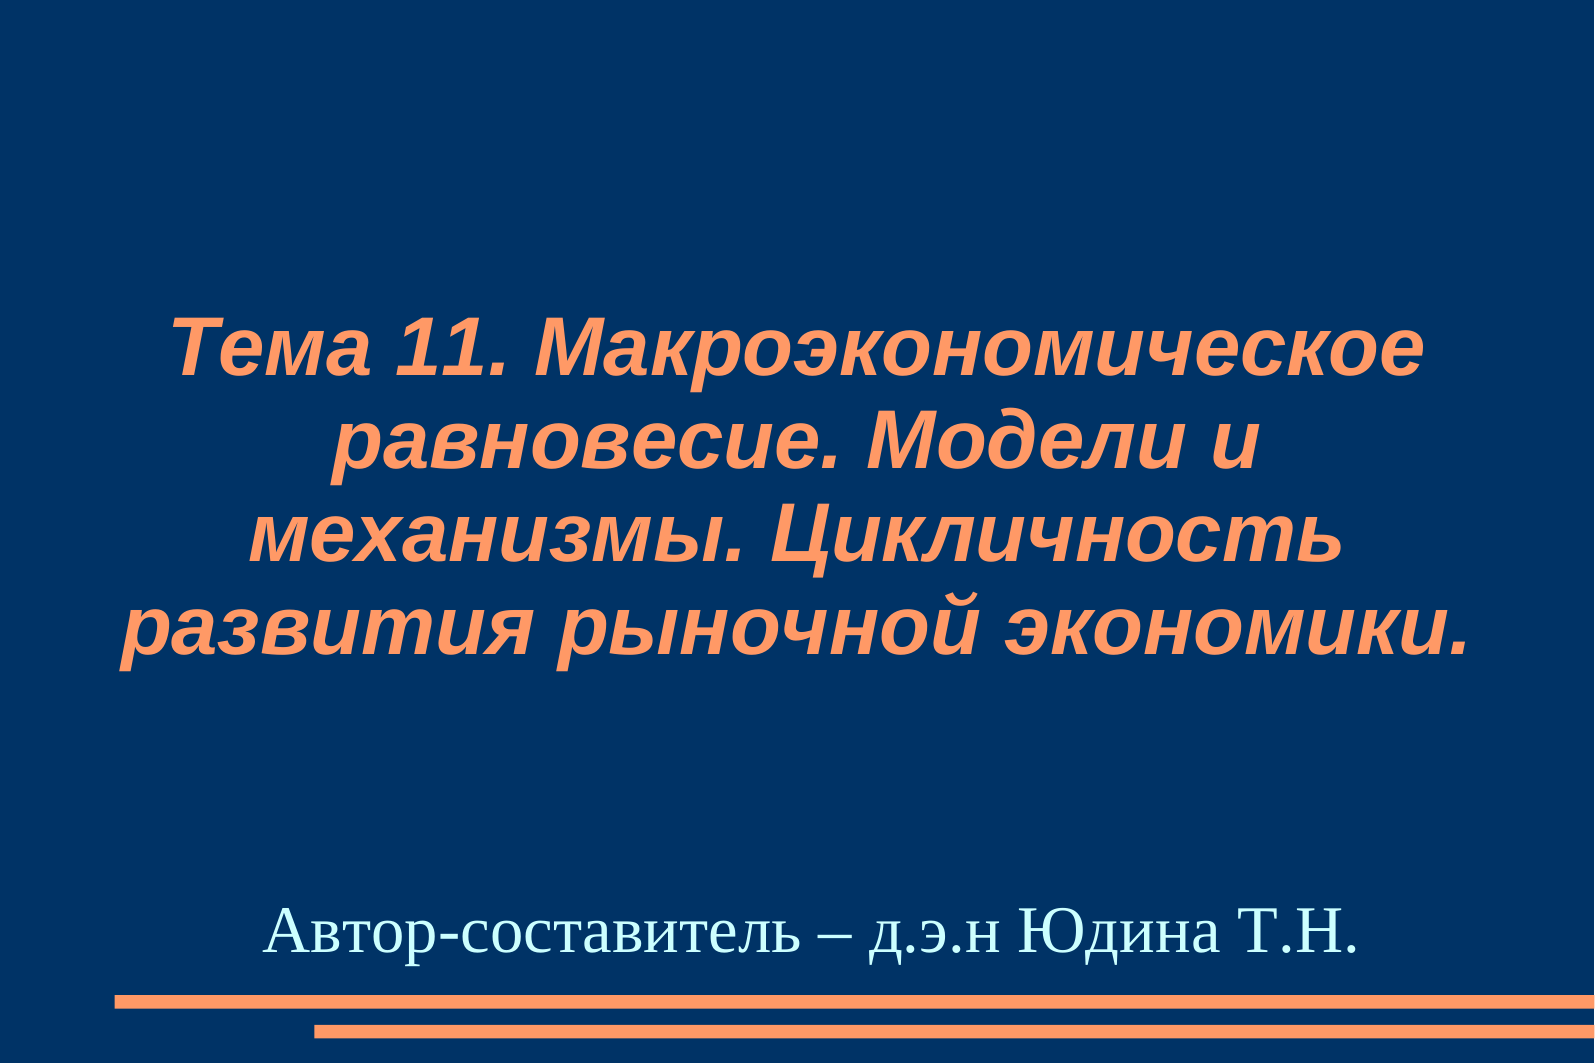

# Тема 11. Макроэкономическое равновесие. Модели и механизмы. Цикличность развития рыночной экономики.
Автор-составитель – д.э.н Юдина Т.Н.